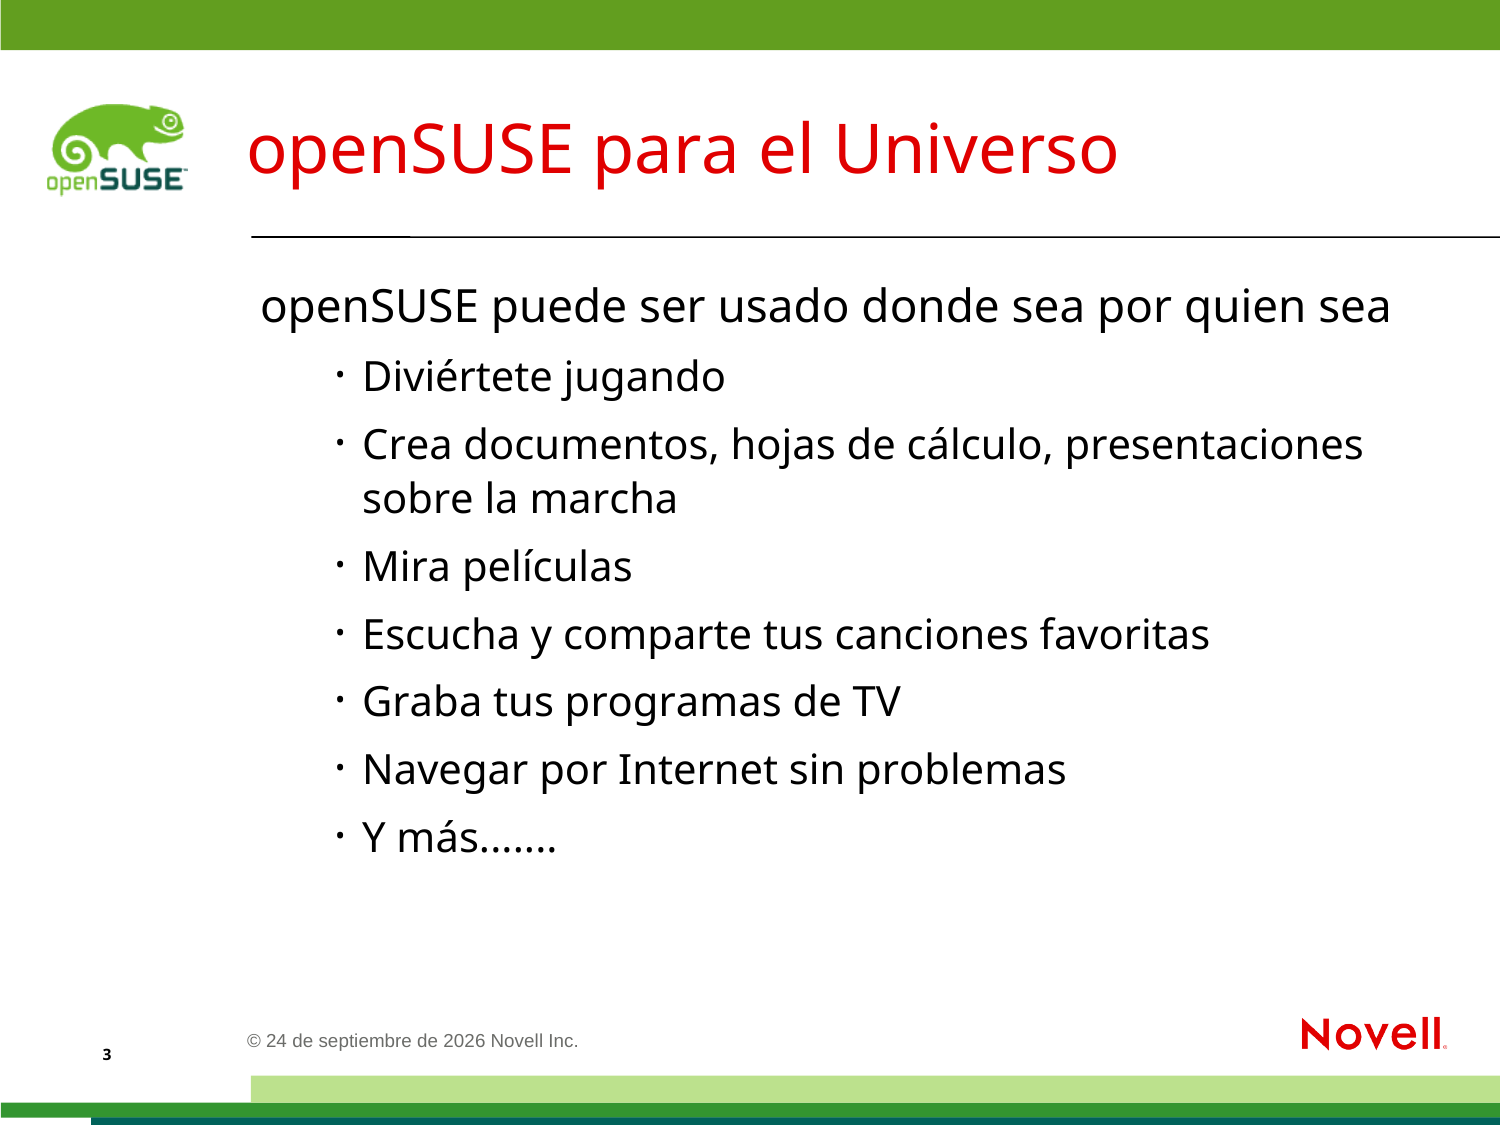

# openSUSE para el Universo
openSUSE puede ser usado donde sea por quien sea
Diviértete jugando
Crea documentos, hojas de cálculo, presentaciones sobre la marcha
Mira películas
Escucha y comparte tus canciones favoritas
Graba tus programas de TV
Navegar por Internet sin problemas
Y más.......